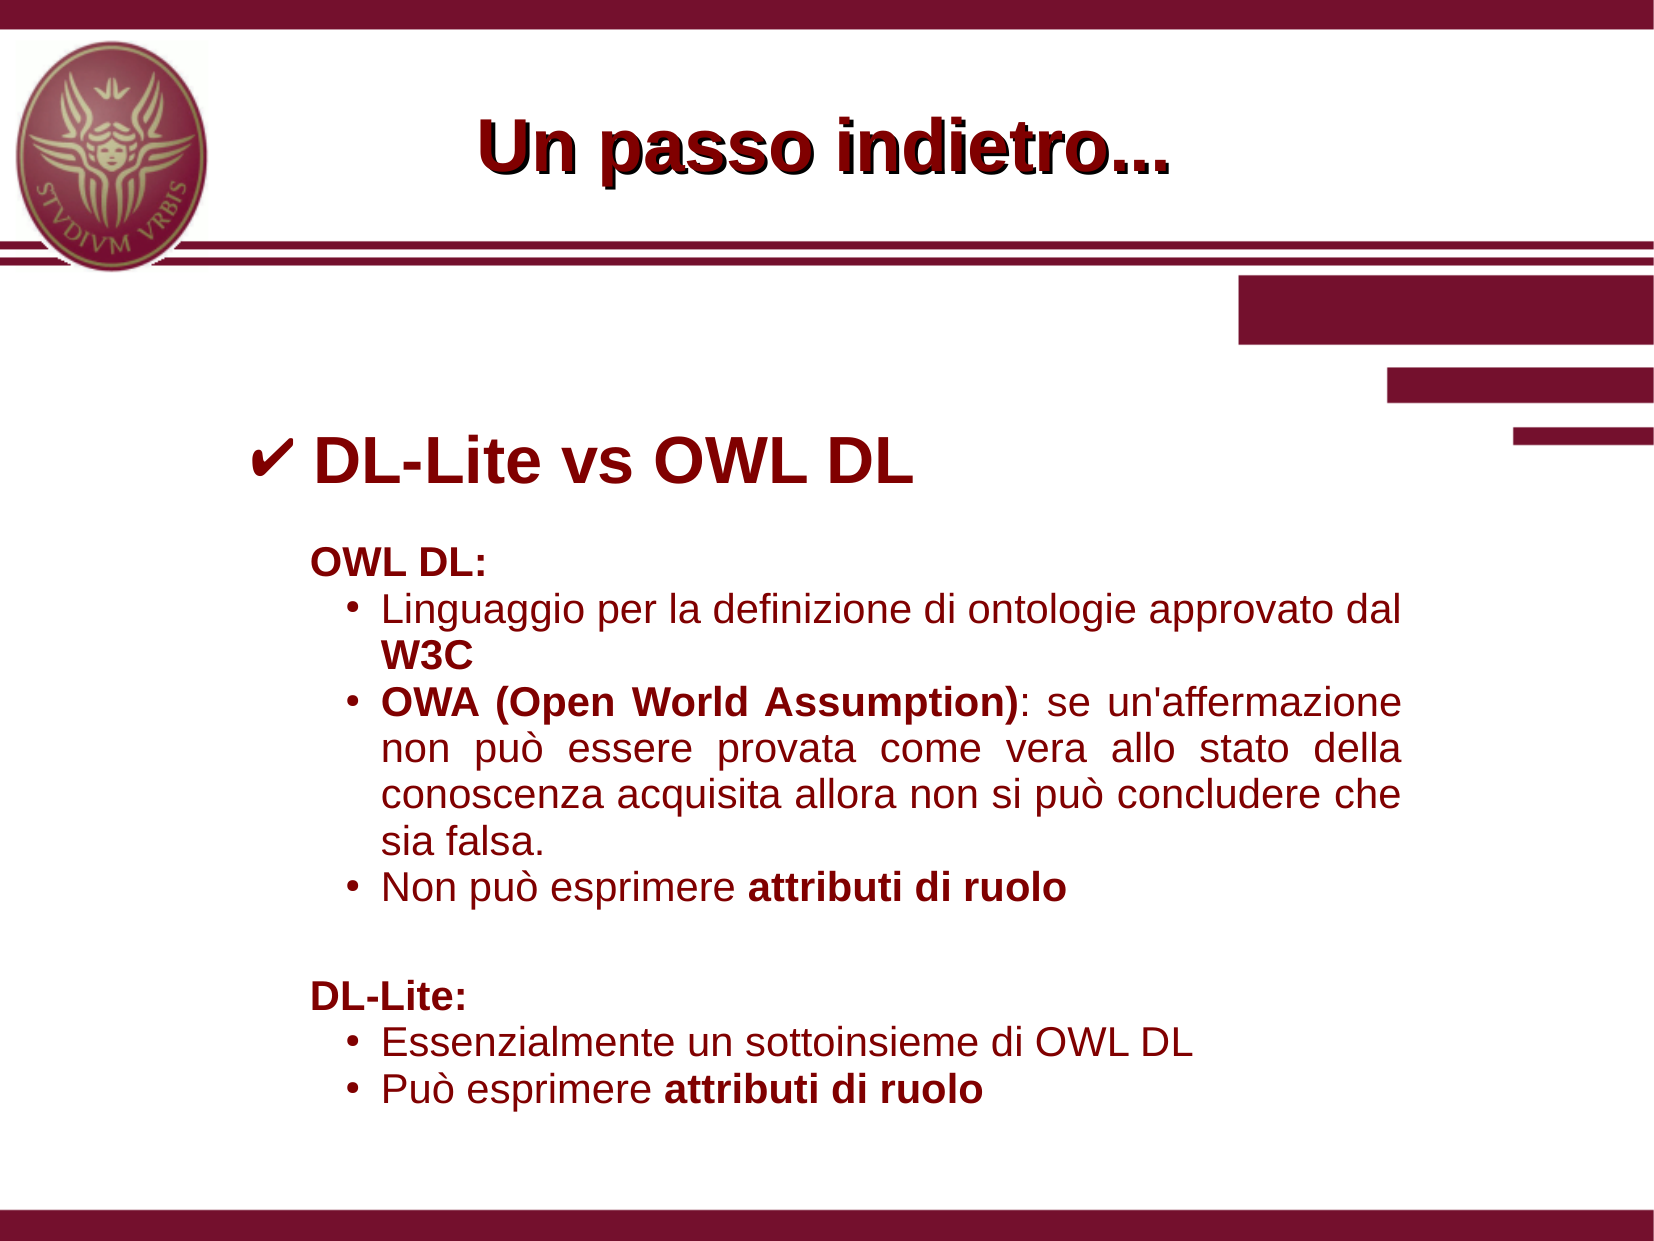

Un passo indietro...
 DL-Lite vs OWL DL
OWL DL:
Linguaggio per la definizione di ontologie approvato dal W3C
OWA (Open World Assumption): se un'affermazione non può essere provata come vera allo stato della conoscenza acquisita allora non si può concludere che sia falsa.
Non può esprimere attributi di ruolo
DL-Lite:
Essenzialmente un sottoinsieme di OWL DL
Può esprimere attributi di ruolo